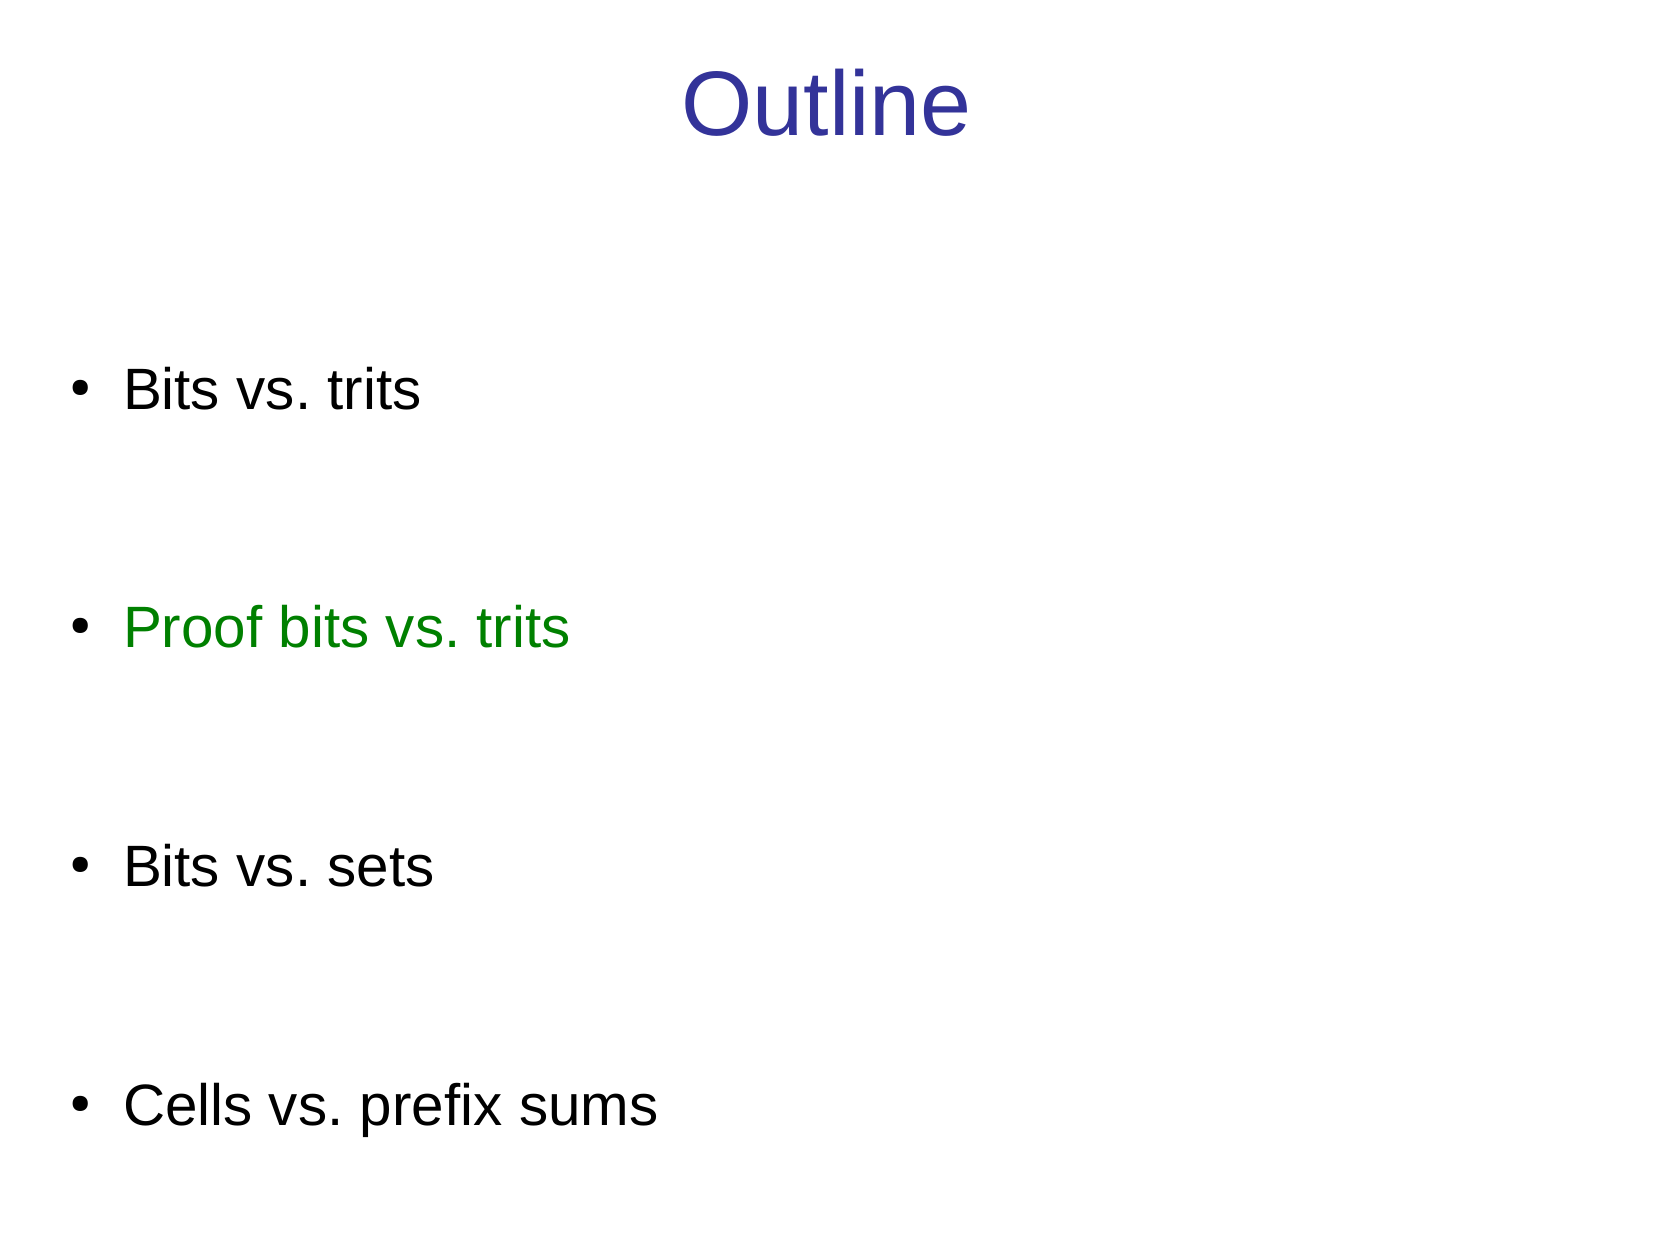

Outline
# Bits vs. trits
Proof bits vs. trits
Bits vs. sets
Cells vs. prefix sums